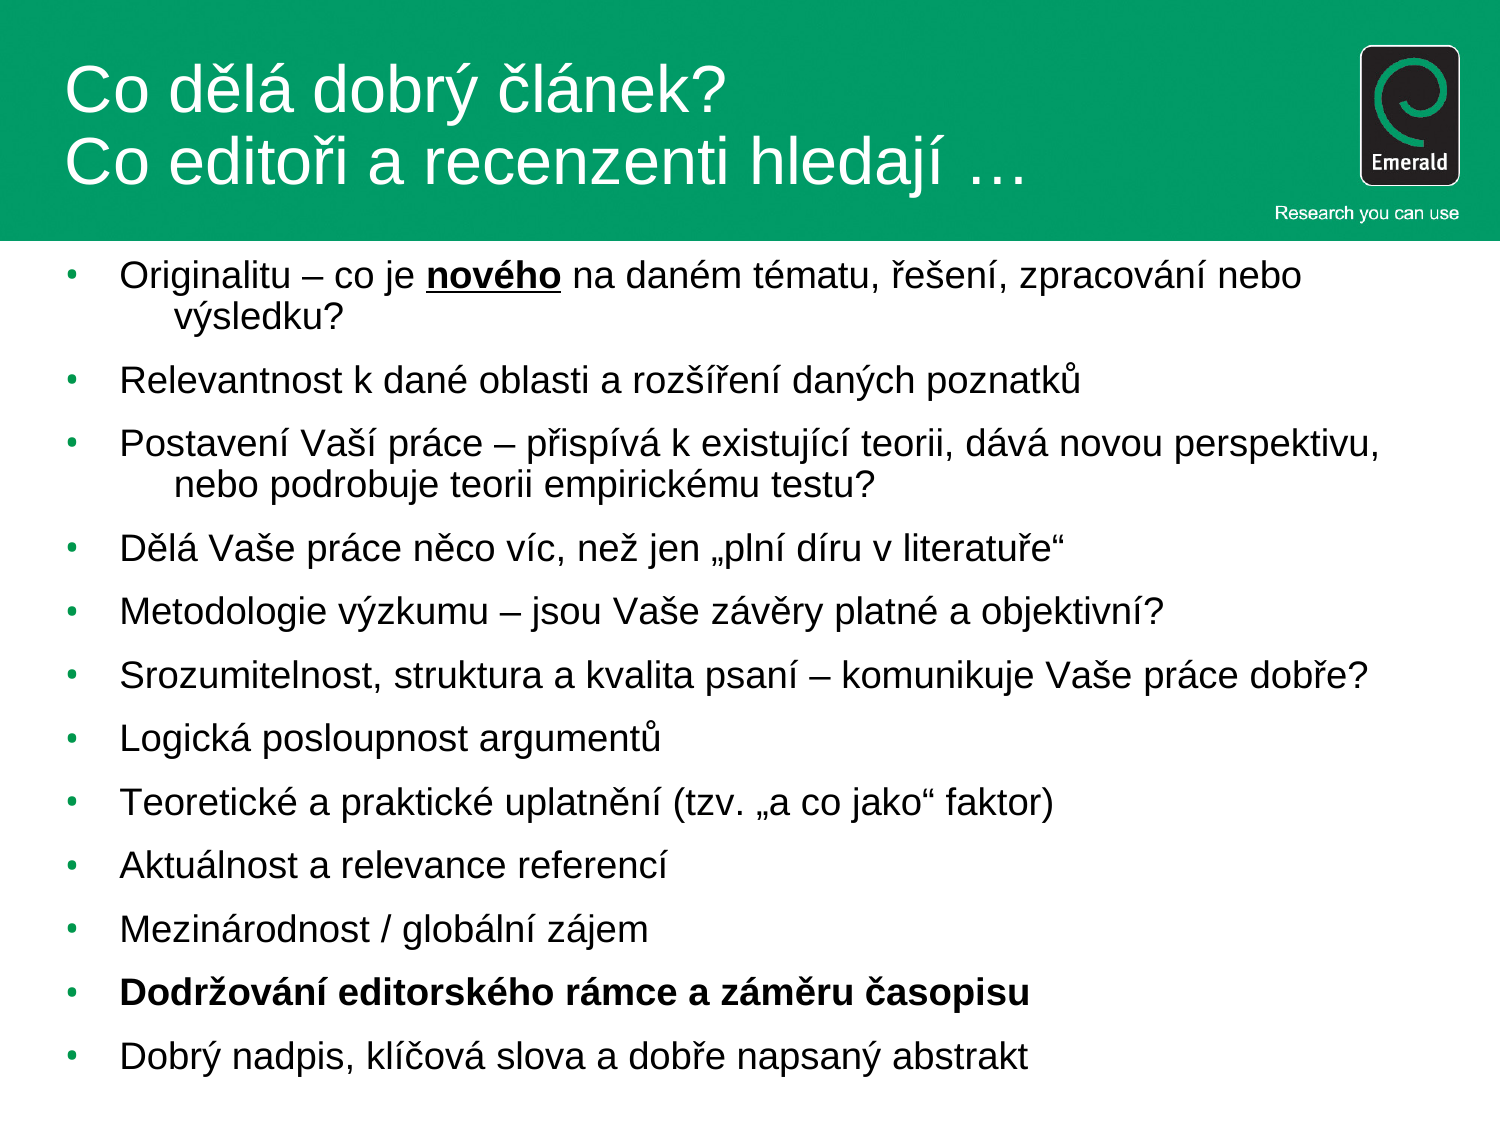

# Co dělá dobrý článek? Co editoři a recenzenti hledají …
Originalitu – co je nového na daném tématu, řešení, zpracování nebo výsledku?
Relevantnost k dané oblasti a rozšíření daných poznatků
Postavení Vaší práce – přispívá k existující teorii, dává novou perspektivu, nebo podrobuje teorii empirickému testu?
Dělá Vaše práce něco víc, než jen „plní díru v literatuře“
Metodologie výzkumu – jsou Vaše závěry platné a objektivní?
Srozumitelnost, struktura a kvalita psaní – komunikuje Vaše práce dobře?
Logická posloupnost argumentů
Teoretické a praktické uplatnění (tzv. „a co jako“ faktor)
Aktuálnost a relevance referencí
Mezinárodnost / globální zájem
Dodržování editorského rámce a záměru časopisu
Dobrý nadpis, klíčová slova a dobře napsaný abstrakt